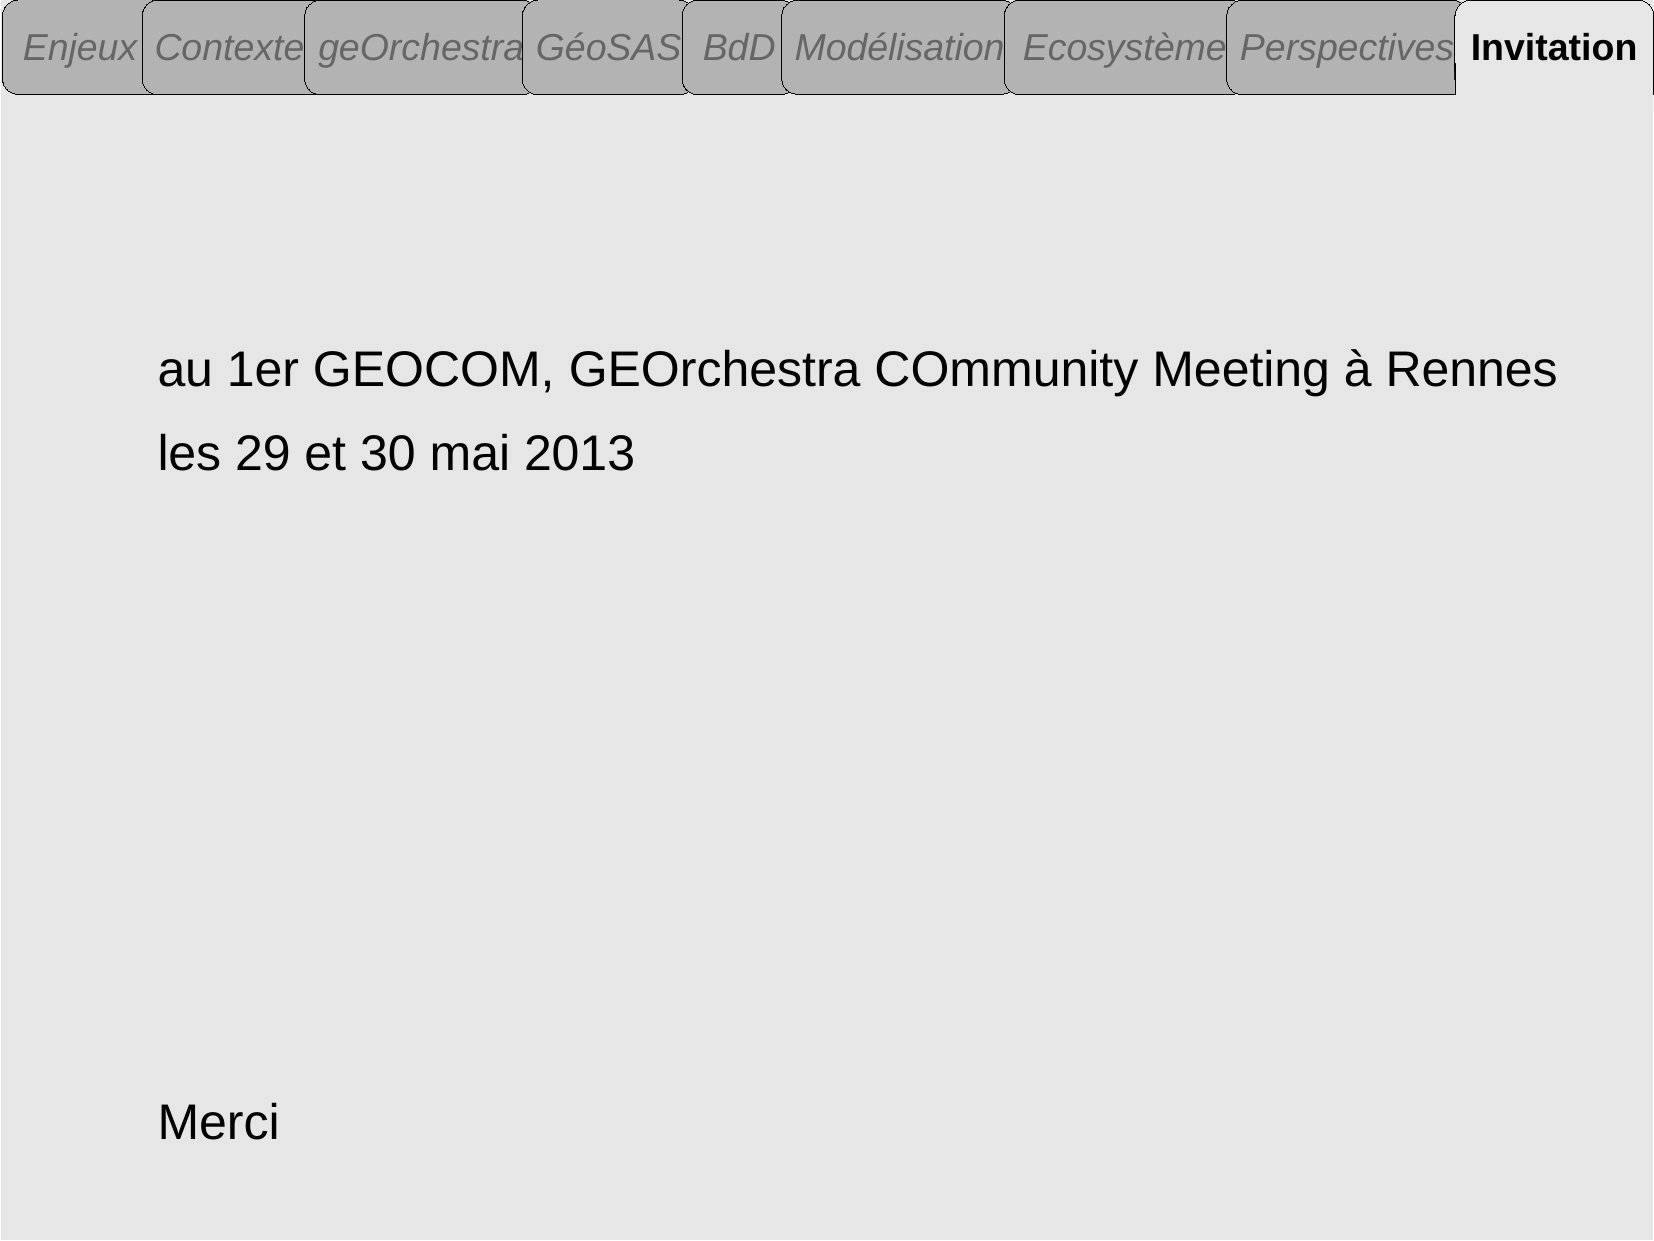

Enjeux
Contexte
geOrchestra
GéoSAS
BdD
Modélisation
Ecosystème
Perspectives
Invitation
au 1er GEOCOM, GEOrchestra COmmunity Meeting à Rennes
les 29 et 30 mai 2013
Merci